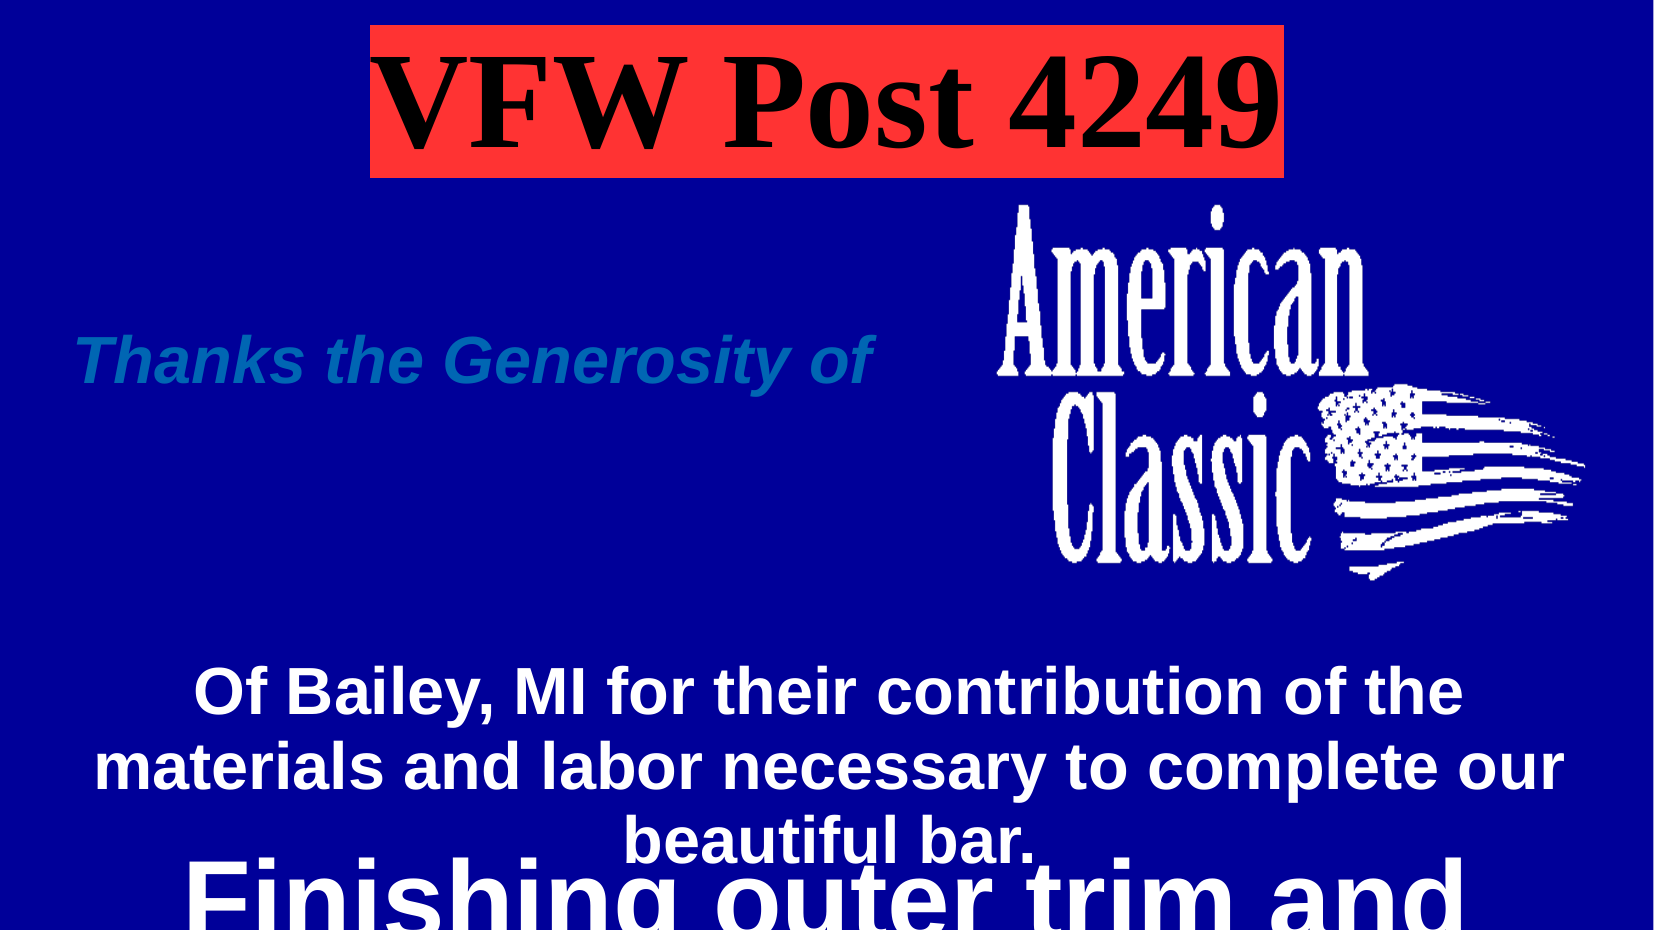

VFW Post 4249
Thanks the Generosity of
Of Bailey, MI for their contribution of the materials and labor necessary to complete our beautiful bar.
Finishing outer trim and footrest completed by Chet Lancaster